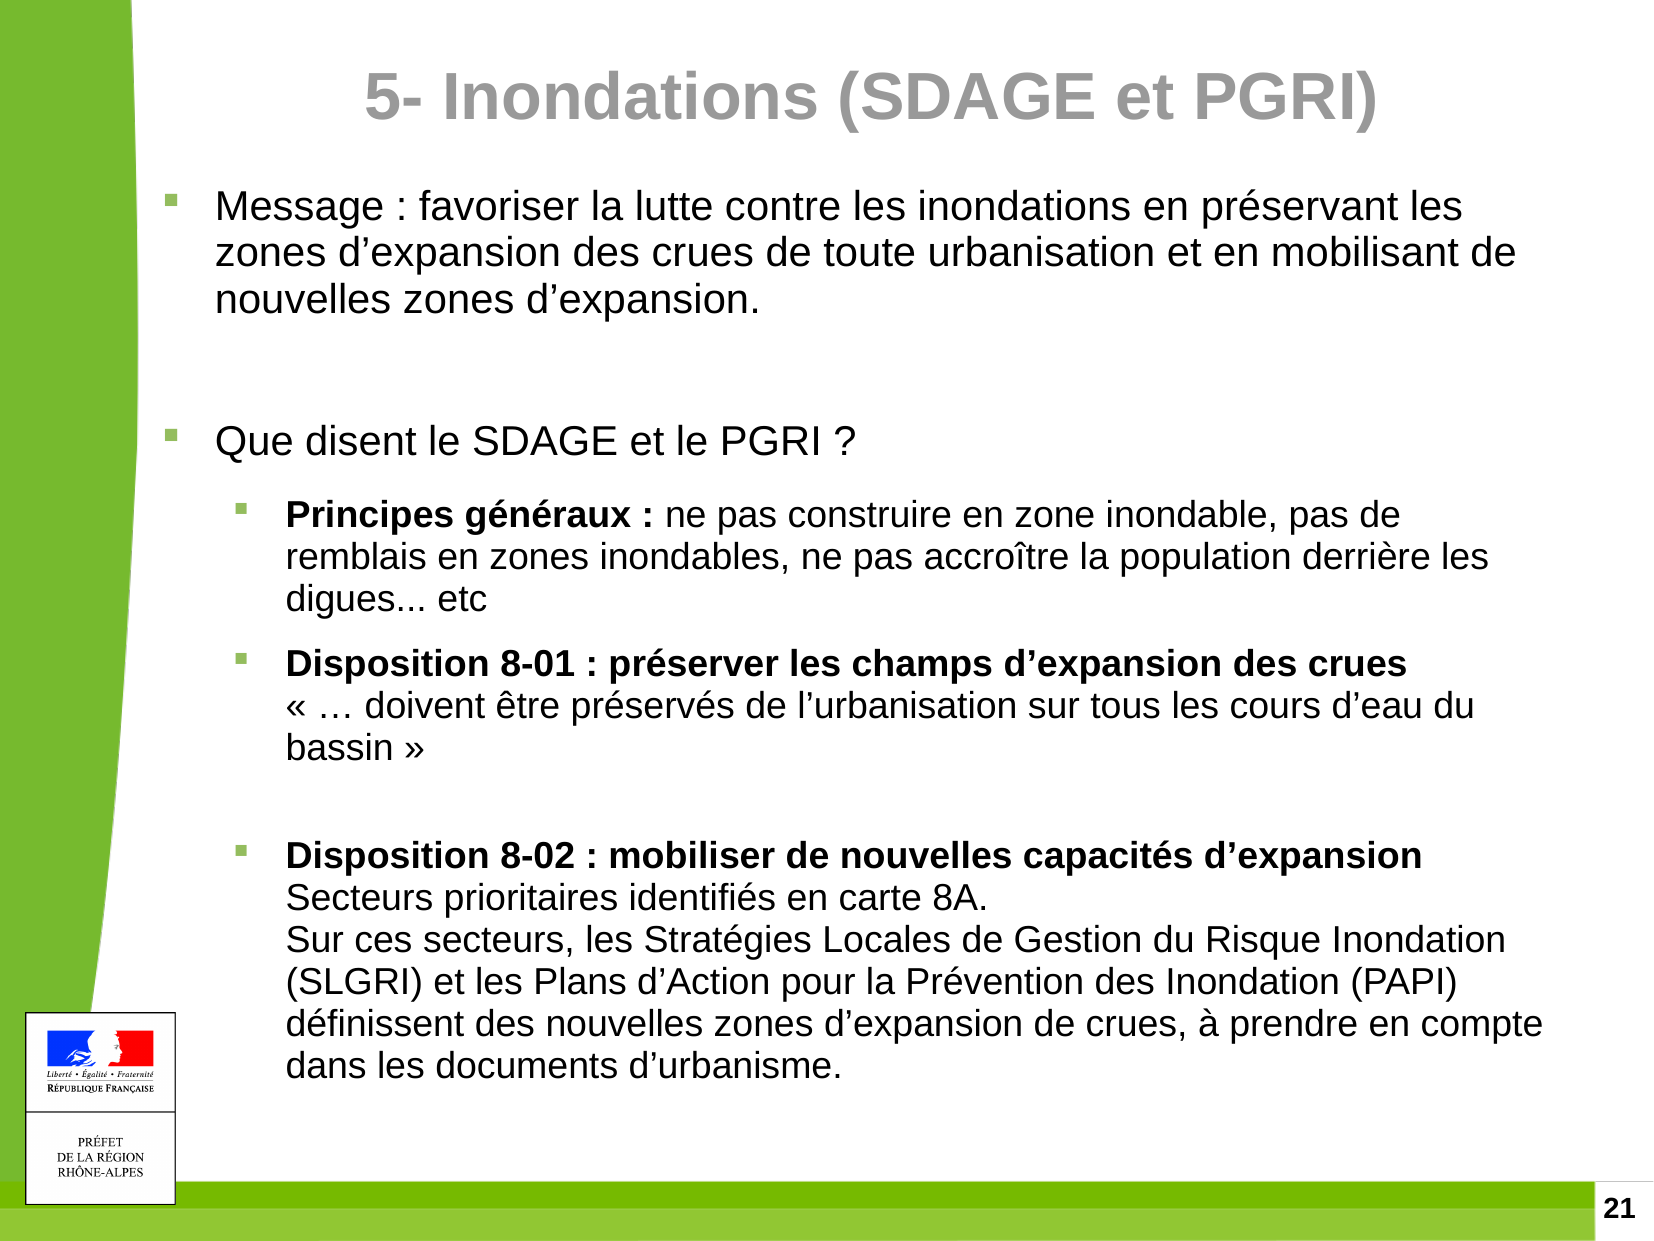

# 5- Inondations (SDAGE et PGRI)
Message : favoriser la lutte contre les inondations en préservant les zones d’expansion des crues de toute urbanisation et en mobilisant de nouvelles zones d’expansion.
Que disent le SDAGE et le PGRI ?
Principes généraux : ne pas construire en zone inondable, pas de remblais en zones inondables, ne pas accroître la population derrière les digues... etc
Disposition 8-01 : préserver les champs d’expansion des crues
« … doivent être préservés de l’urbanisation sur tous les cours d’eau du bassin »
Disposition 8-02 : mobiliser de nouvelles capacités d’expansion
Secteurs prioritaires identifiés en carte 8A.
Sur ces secteurs, les Stratégies Locales de Gestion du Risque Inondation (SLGRI) et les Plans d’Action pour la Prévention des Inondation (PAPI) définissent des nouvelles zones d’expansion de crues, à prendre en compte dans les documents d’urbanisme.